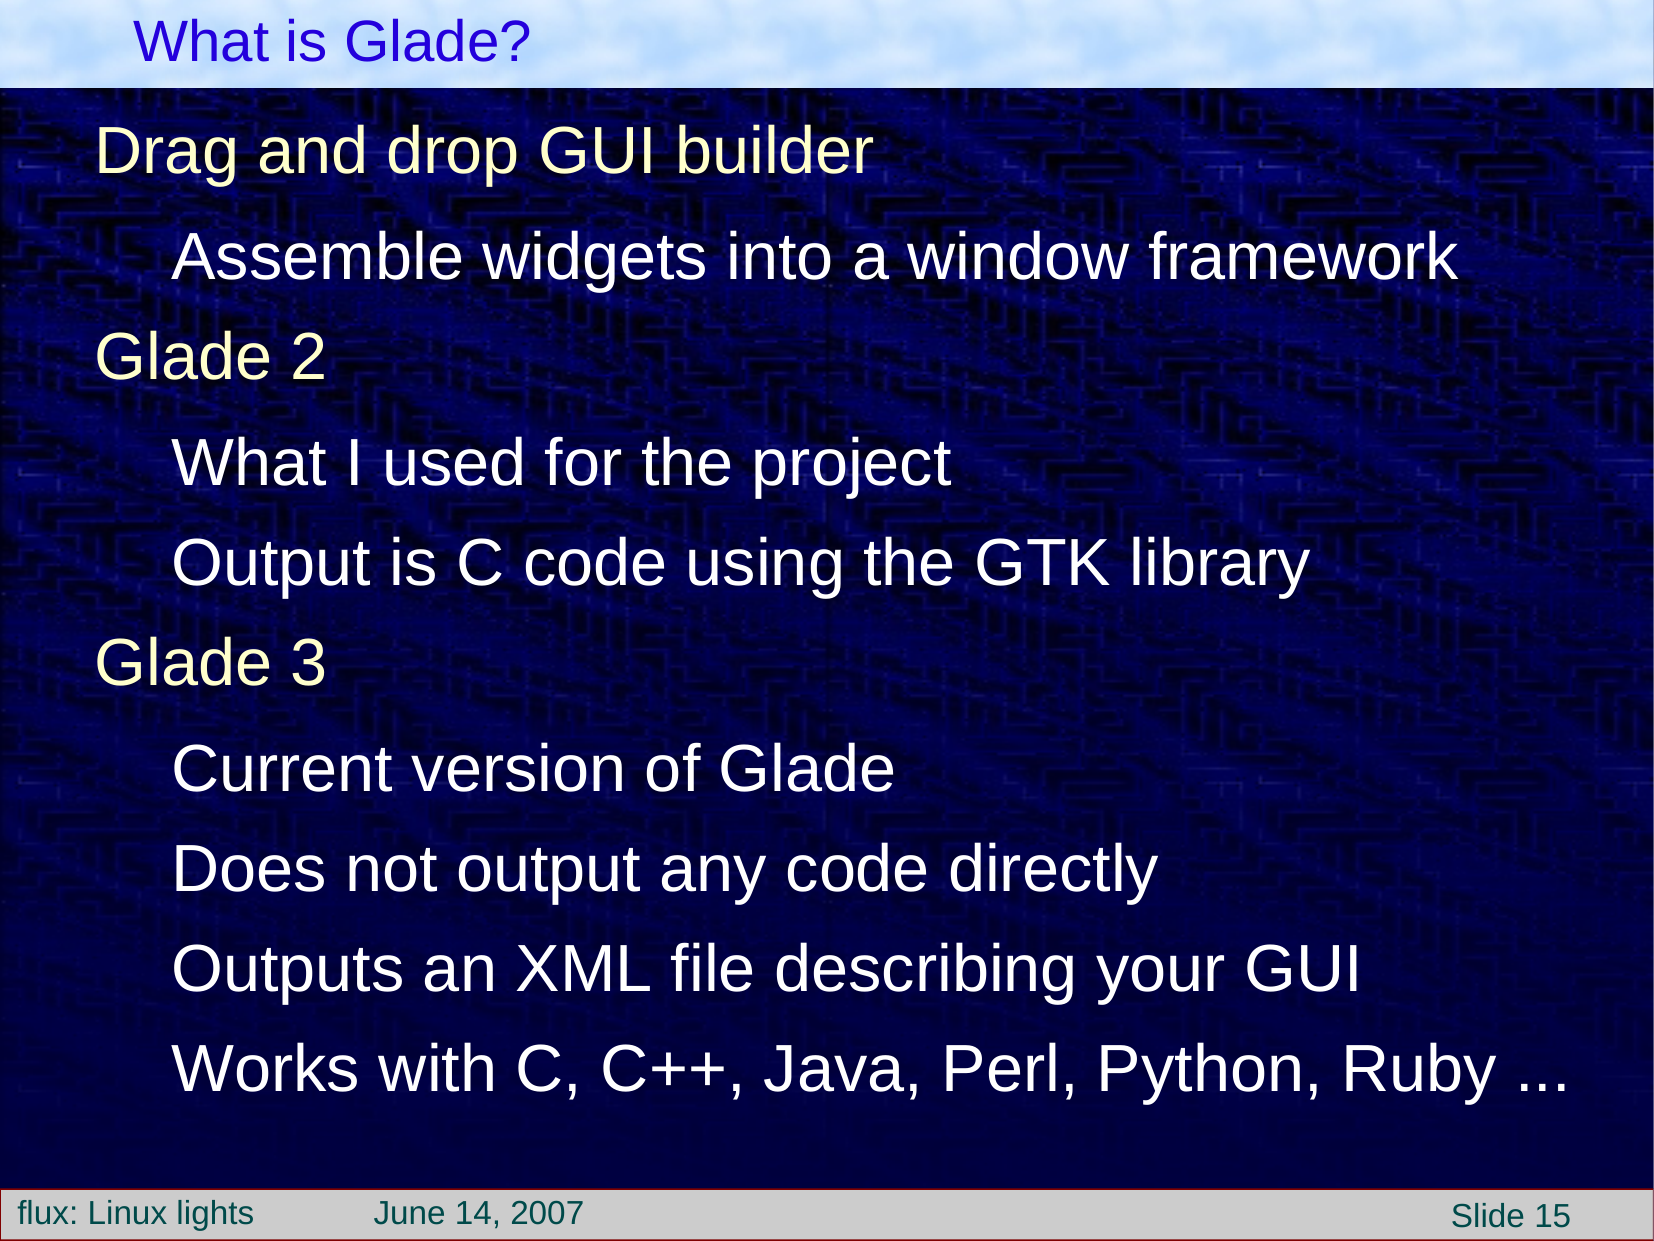

What is Glade?
# Drag and drop GUI builder
Assemble widgets into a window framework
Glade 2
What I used for the project
Output is C code using the GTK library
Glade 3
Current version of Glade
Does not output any code directly
Outputs an XML file describing your GUI
Works with C, C++, Java, Perl, Python, Ruby ...
flux: Linux lights	June 14, 2007
Slide